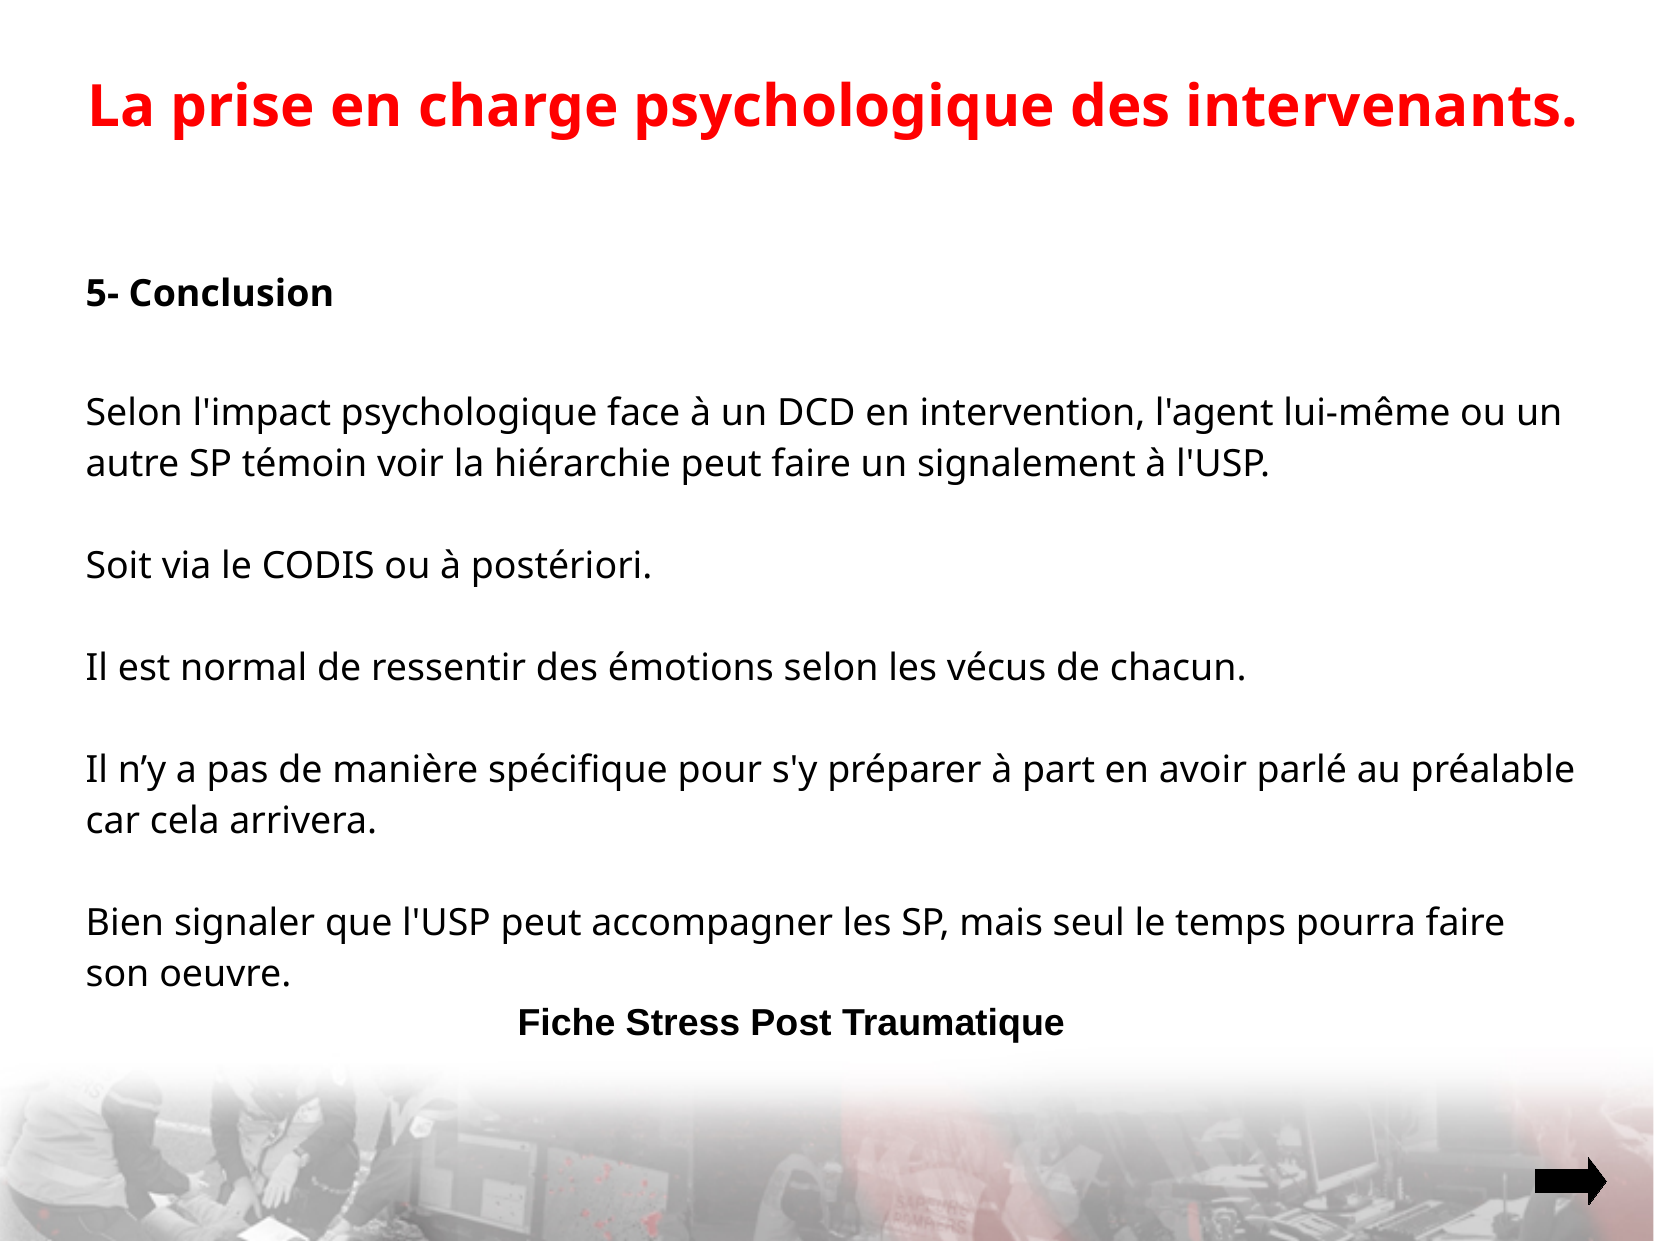

# La prise en charge psychologique des intervenants.
5- Conclusion
Selon l'impact psychologique face à un DCD en intervention, l'agent lui-même ou un autre SP témoin voir la hiérarchie peut faire un signalement à l'USP.
Soit via le CODIS ou à postériori.
Il est normal de ressentir des émotions selon les vécus de chacun.
Il n’y a pas de manière spécifique pour s'y préparer à part en avoir parlé au préalable car cela arrivera.
Bien signaler que l'USP peut accompagner les SP, mais seul le temps pourra faire son oeuvre.
Fiche Stress Post Traumatique